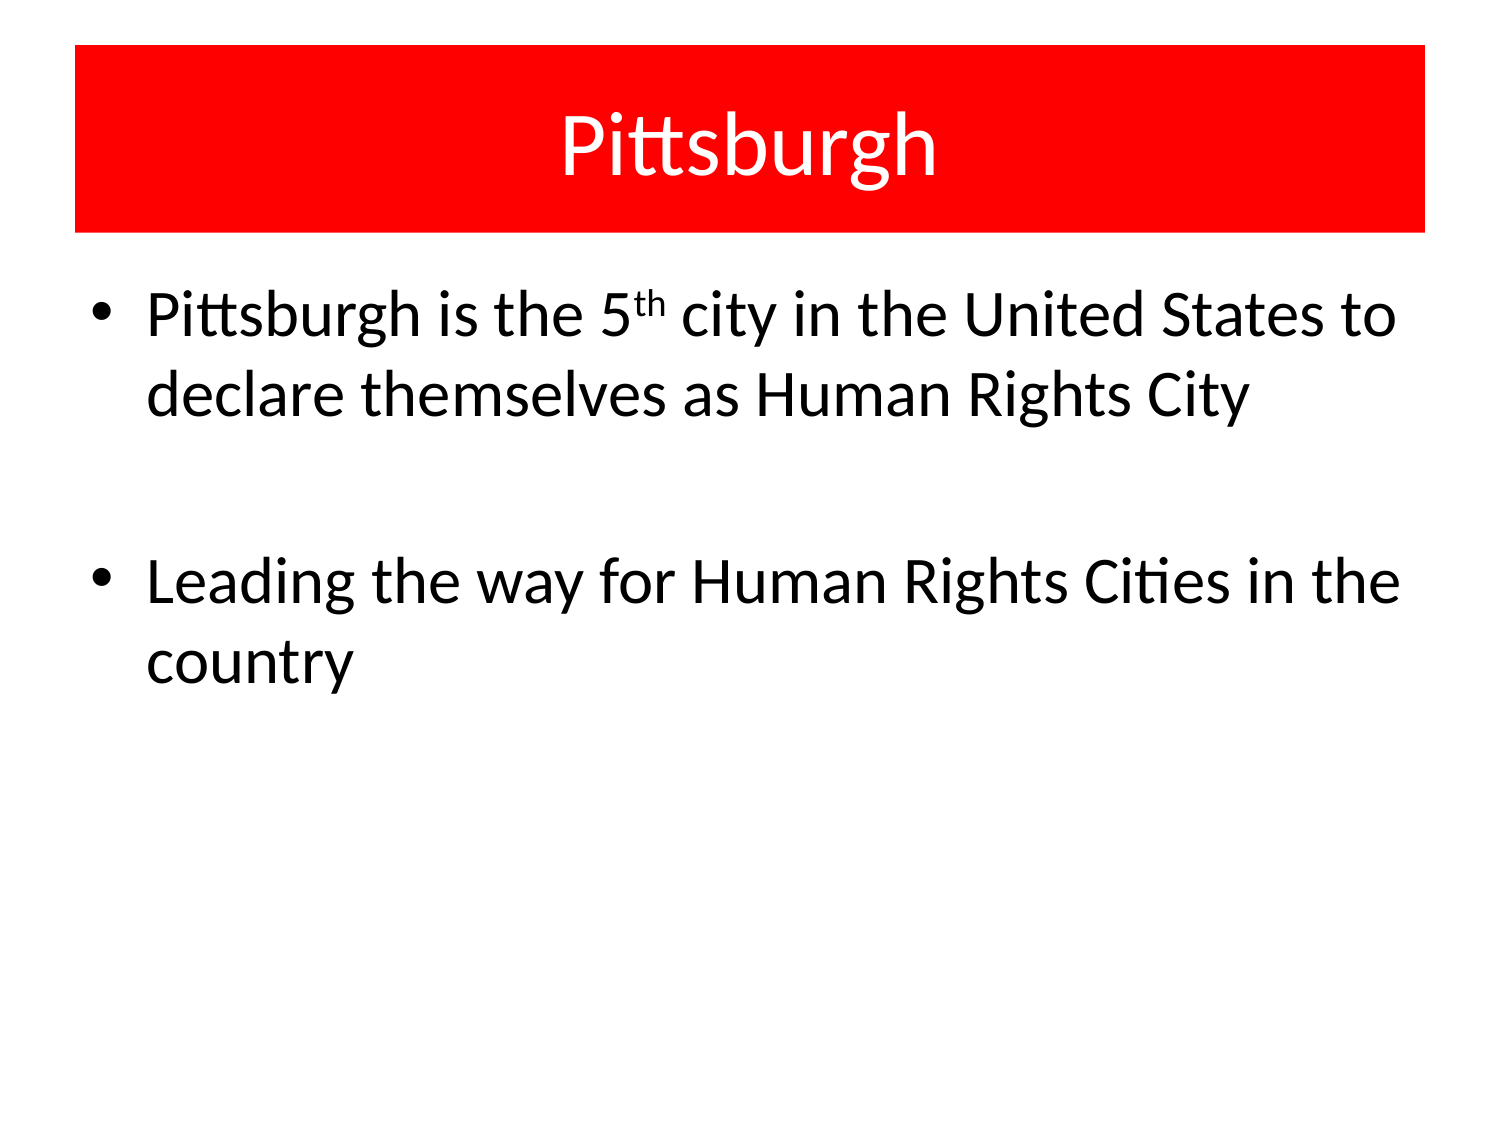

# Pittsburgh
Pittsburgh is the 5th city in the United States to declare themselves as Human Rights City
Leading the way for Human Rights Cities in the country